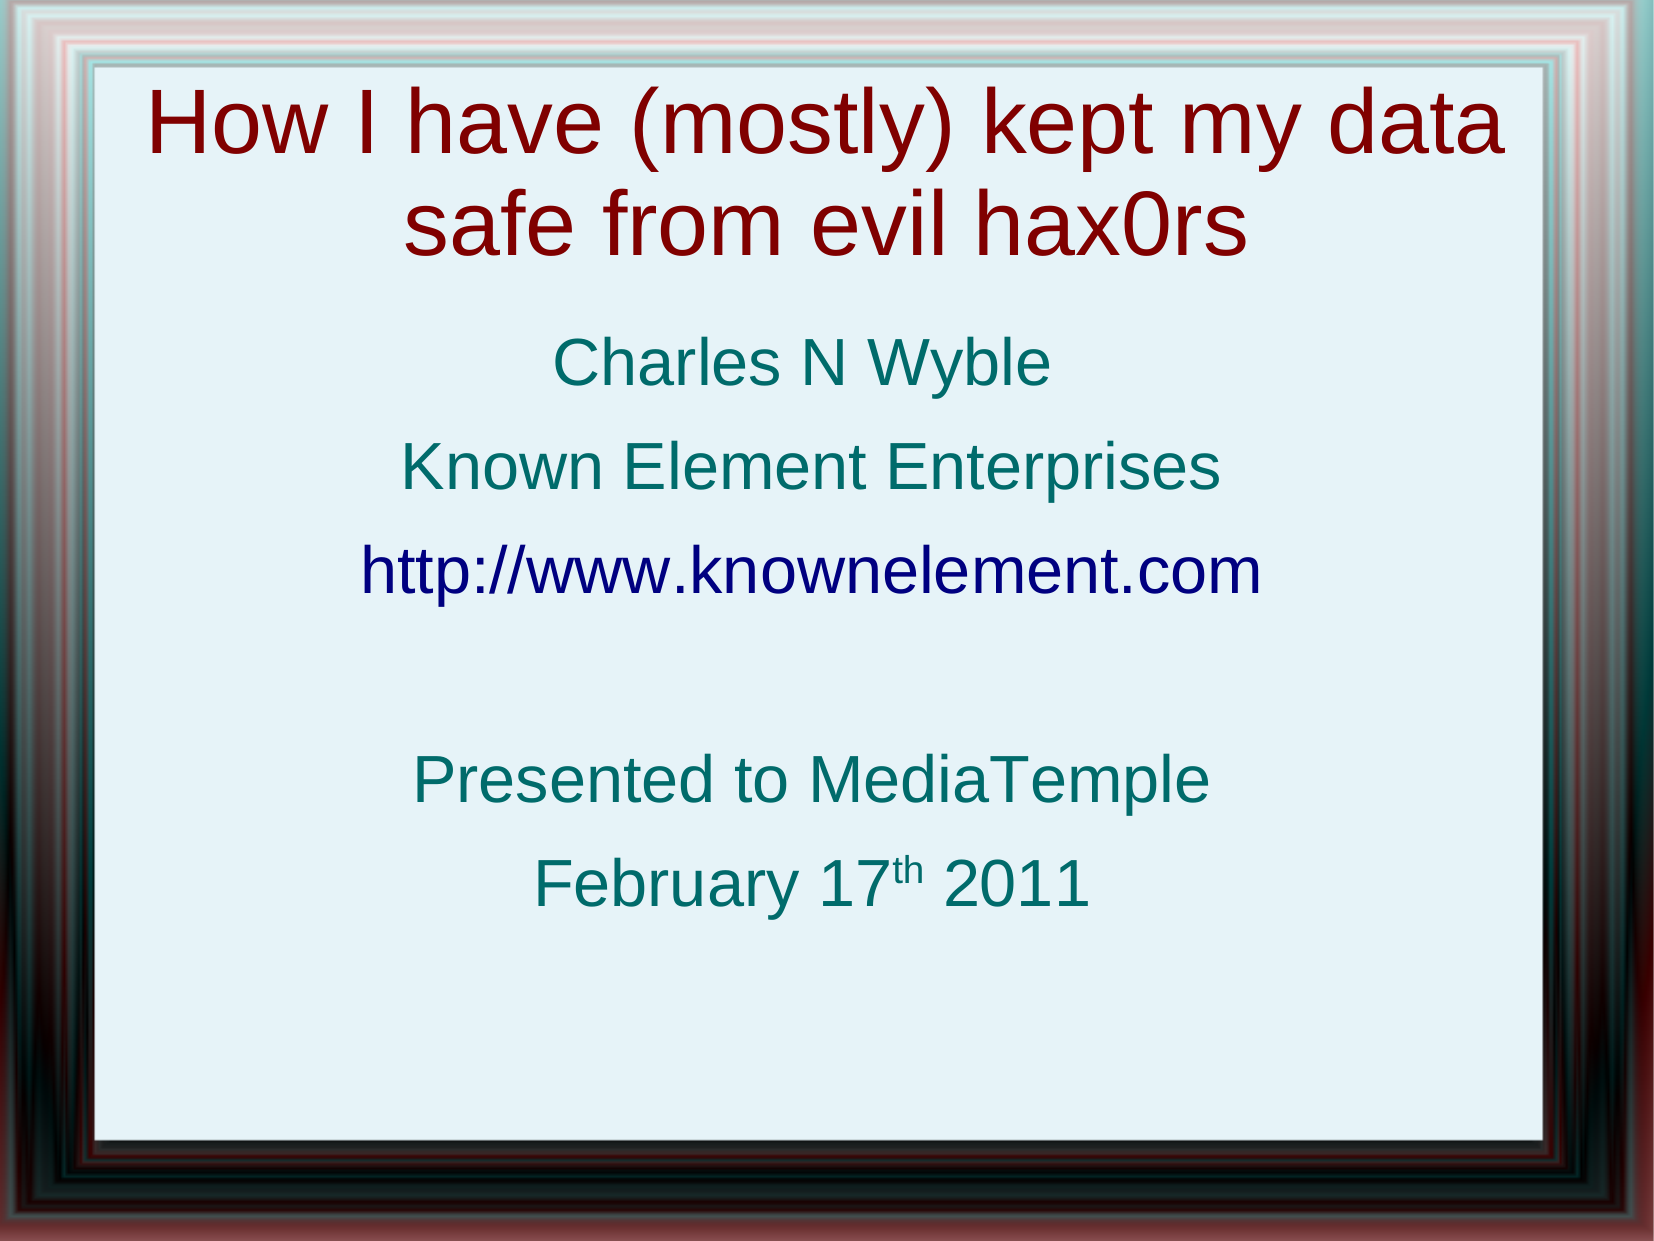

# How I have (mostly) kept my data safe from evil hax0rs
Charles N Wyble
Known Element Enterprises
http://www.knownelement.com
Presented to MediaTemple
February 17th 2011